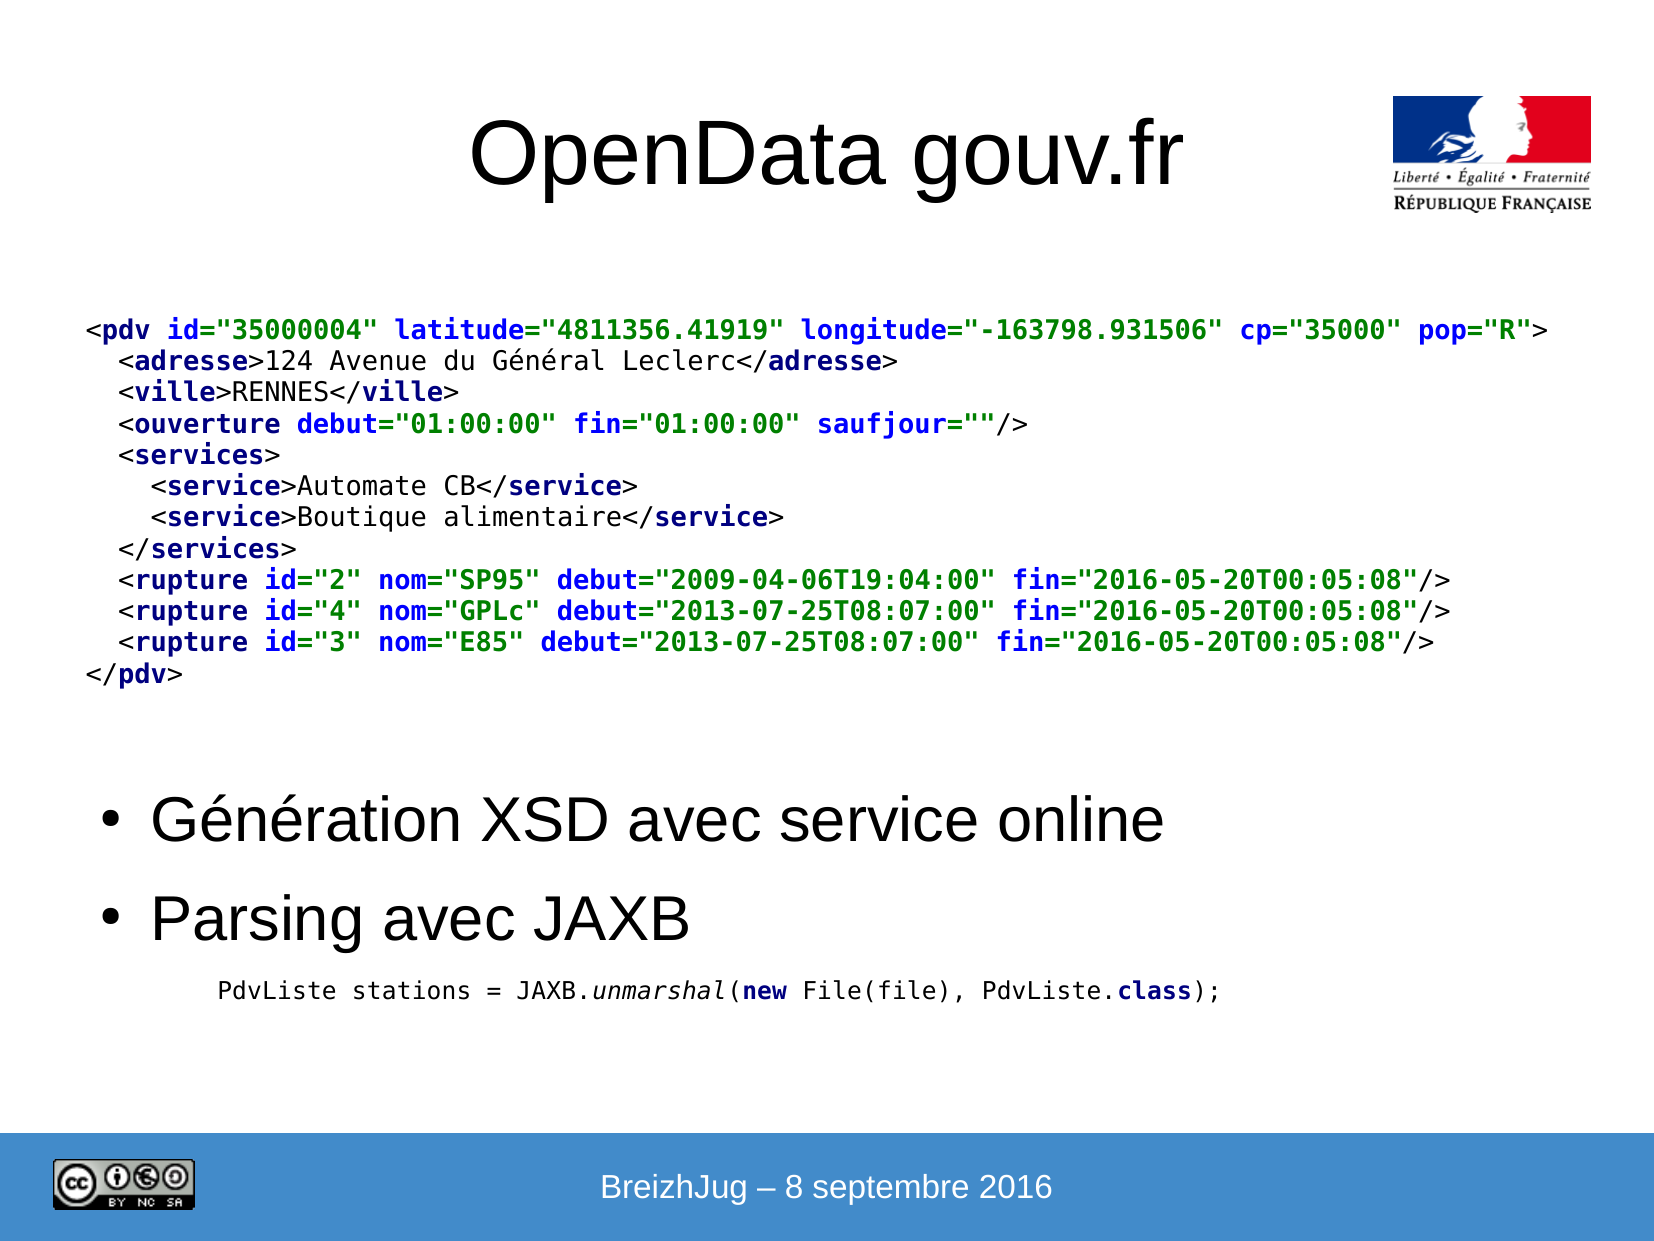

# OpenData gouv.fr
Génération XSD avec service online
Parsing avec JAXB
PdvListe stations = JAXB.unmarshal(new File(file), PdvListe.class);
<pdv id="35000004" latitude="4811356.41919" longitude="-163798.931506" cp="35000" pop="R">
 <adresse>124 Avenue du Général Leclerc</adresse>
 <ville>RENNES</ville>
 <ouverture debut="01:00:00" fin="01:00:00" saufjour=""/>
 <services>
 <service>Automate CB</service>
 <service>Boutique alimentaire</service>
 </services>
 <rupture id="2" nom="SP95" debut="2009-04-06T19:04:00" fin="2016-05-20T00:05:08"/>
 <rupture id="4" nom="GPLc" debut="2013-07-25T08:07:00" fin="2016-05-20T00:05:08"/>
 <rupture id="3" nom="E85" debut="2013-07-25T08:07:00" fin="2016-05-20T00:05:08"/>
</pdv>